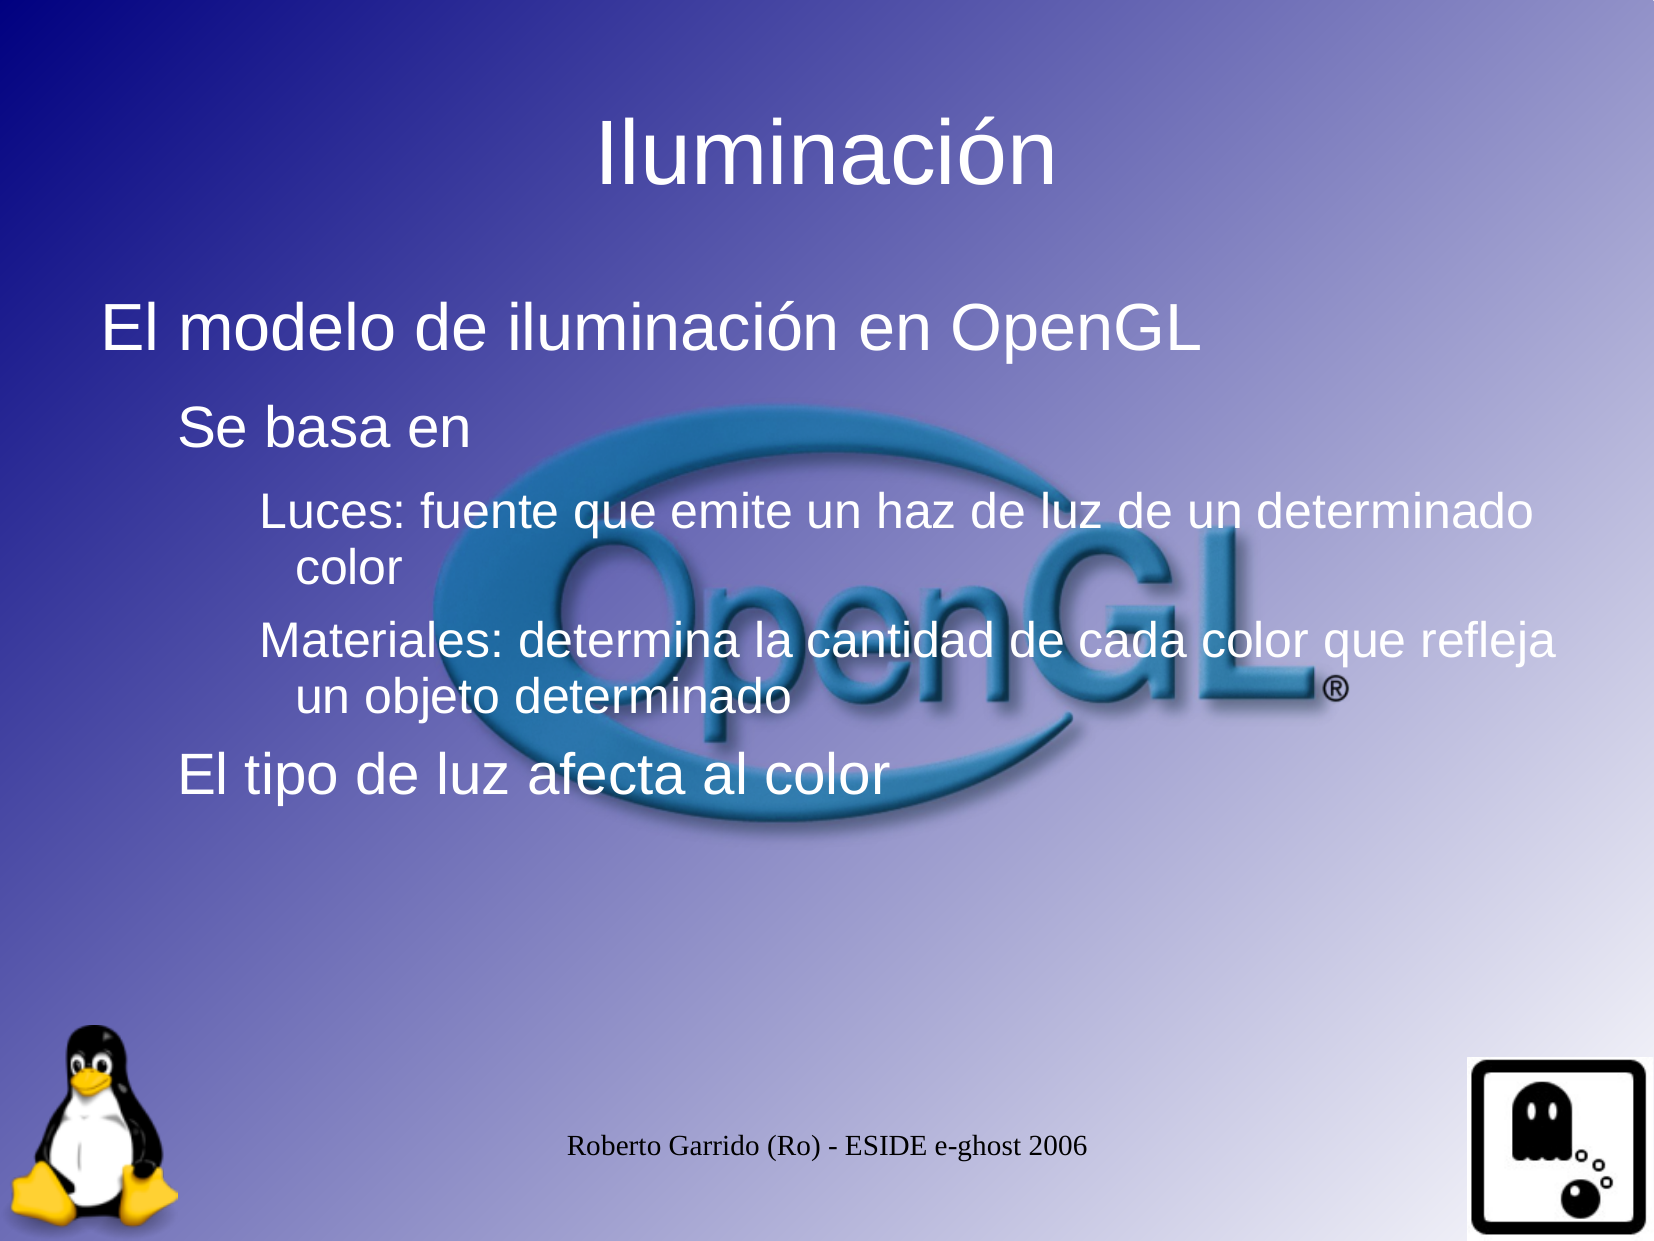

# Iluminación
El modelo de iluminación en OpenGL
Se basa en
Luces: fuente que emite un haz de luz de un determinado color
Materiales: determina la cantidad de cada color que refleja un objeto determinado
El tipo de luz afecta al color
Roberto Garrido (Ro) - ESIDE e-ghost 2006